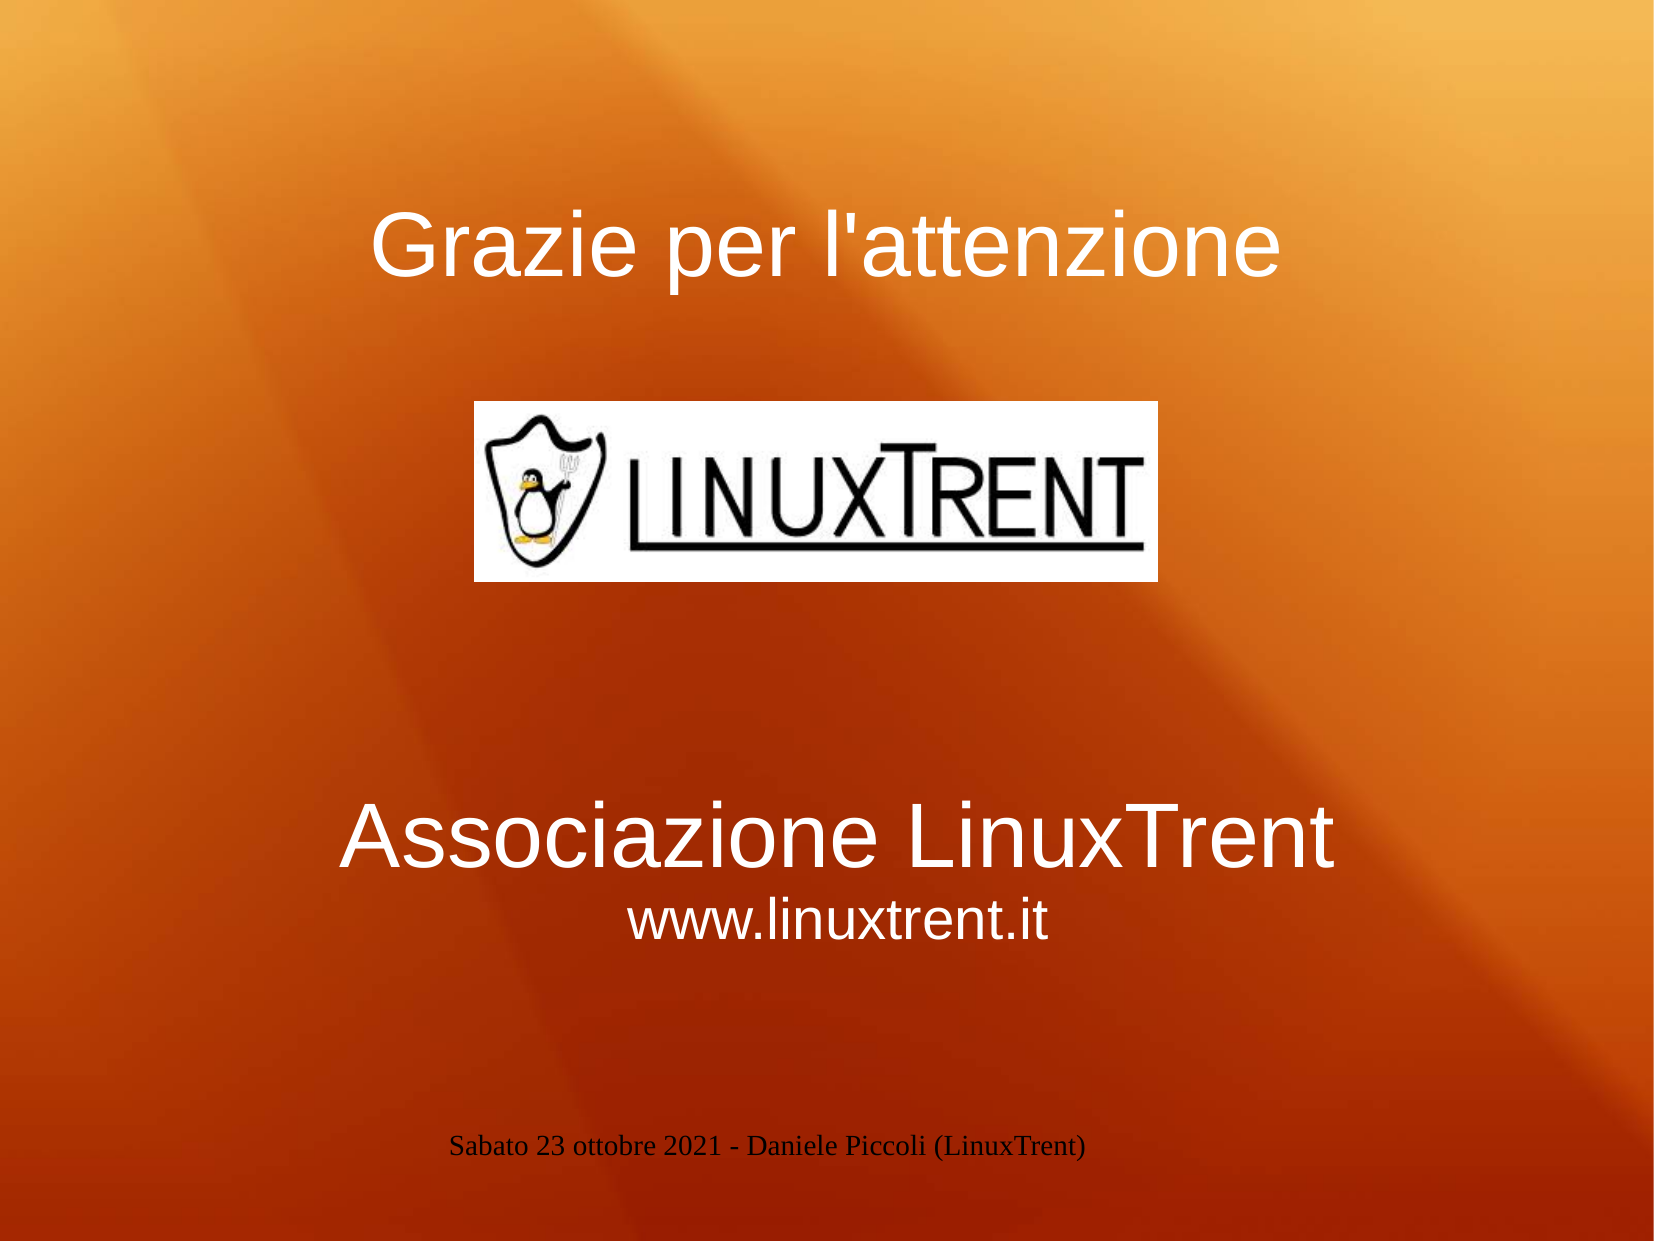

# Grazie per l'attenzione
Associazione LinuxTrent
www.linuxtrent.it
Sabato 23 ottobre 2021 - Daniele Piccoli (LinuxTrent)